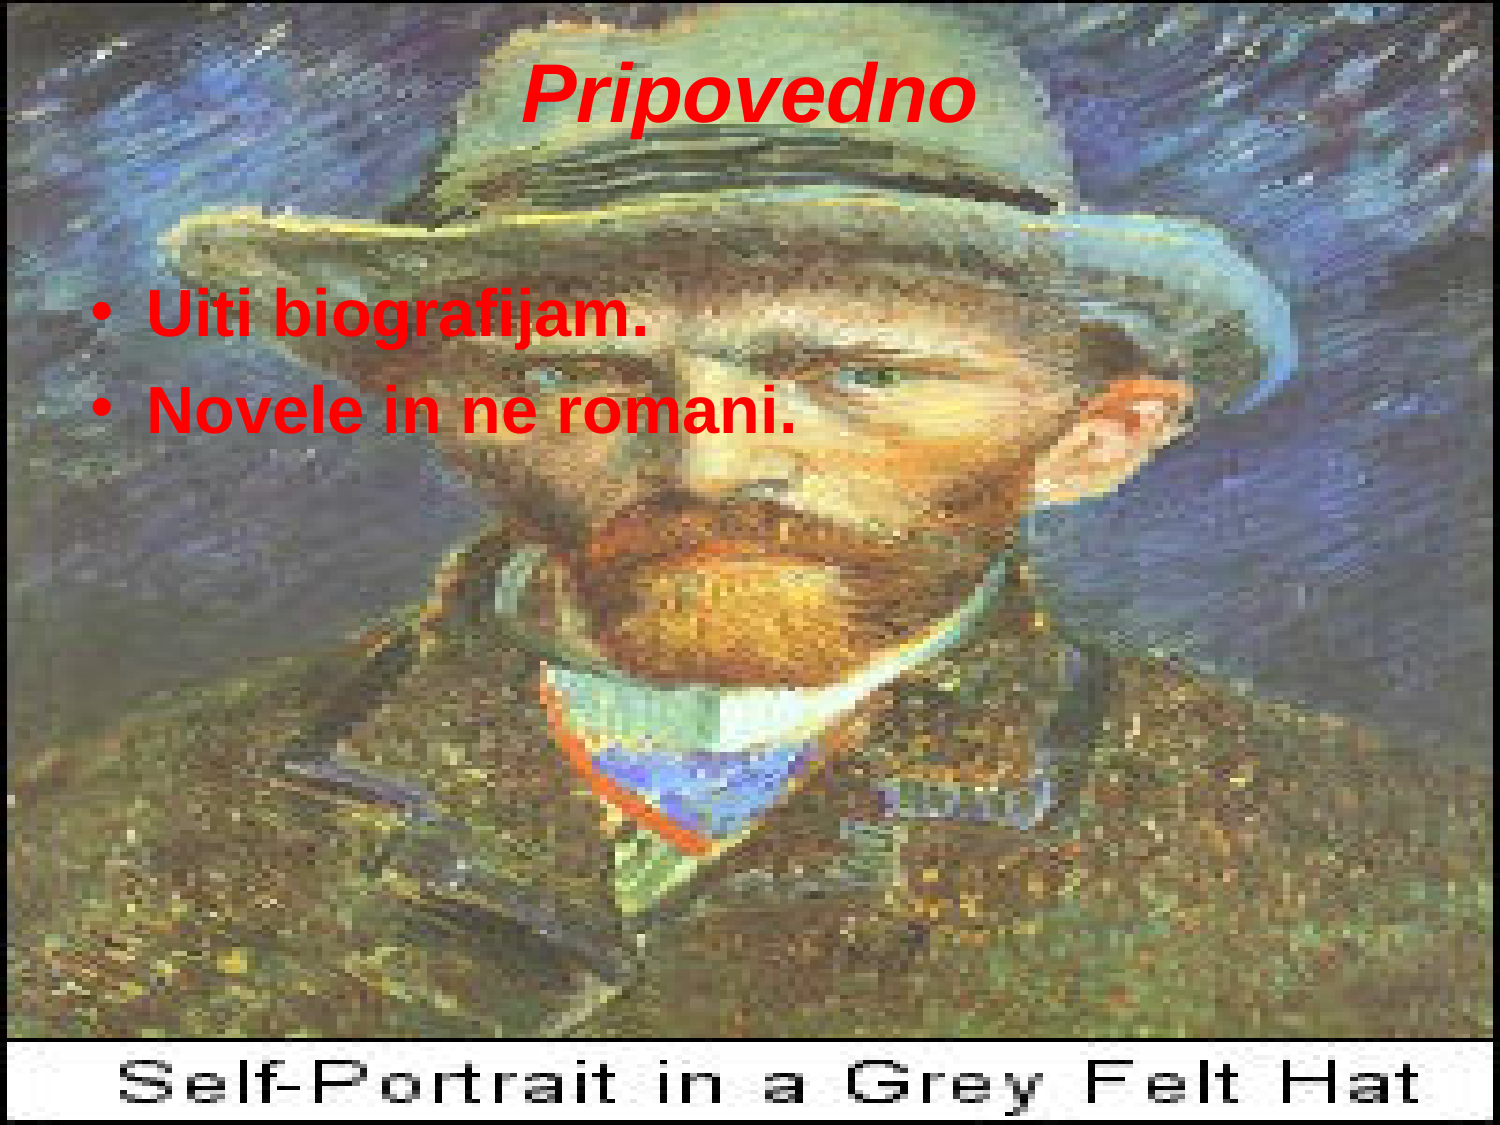

# Pripovedno
Uiti biografijam.
Novele in ne romani.